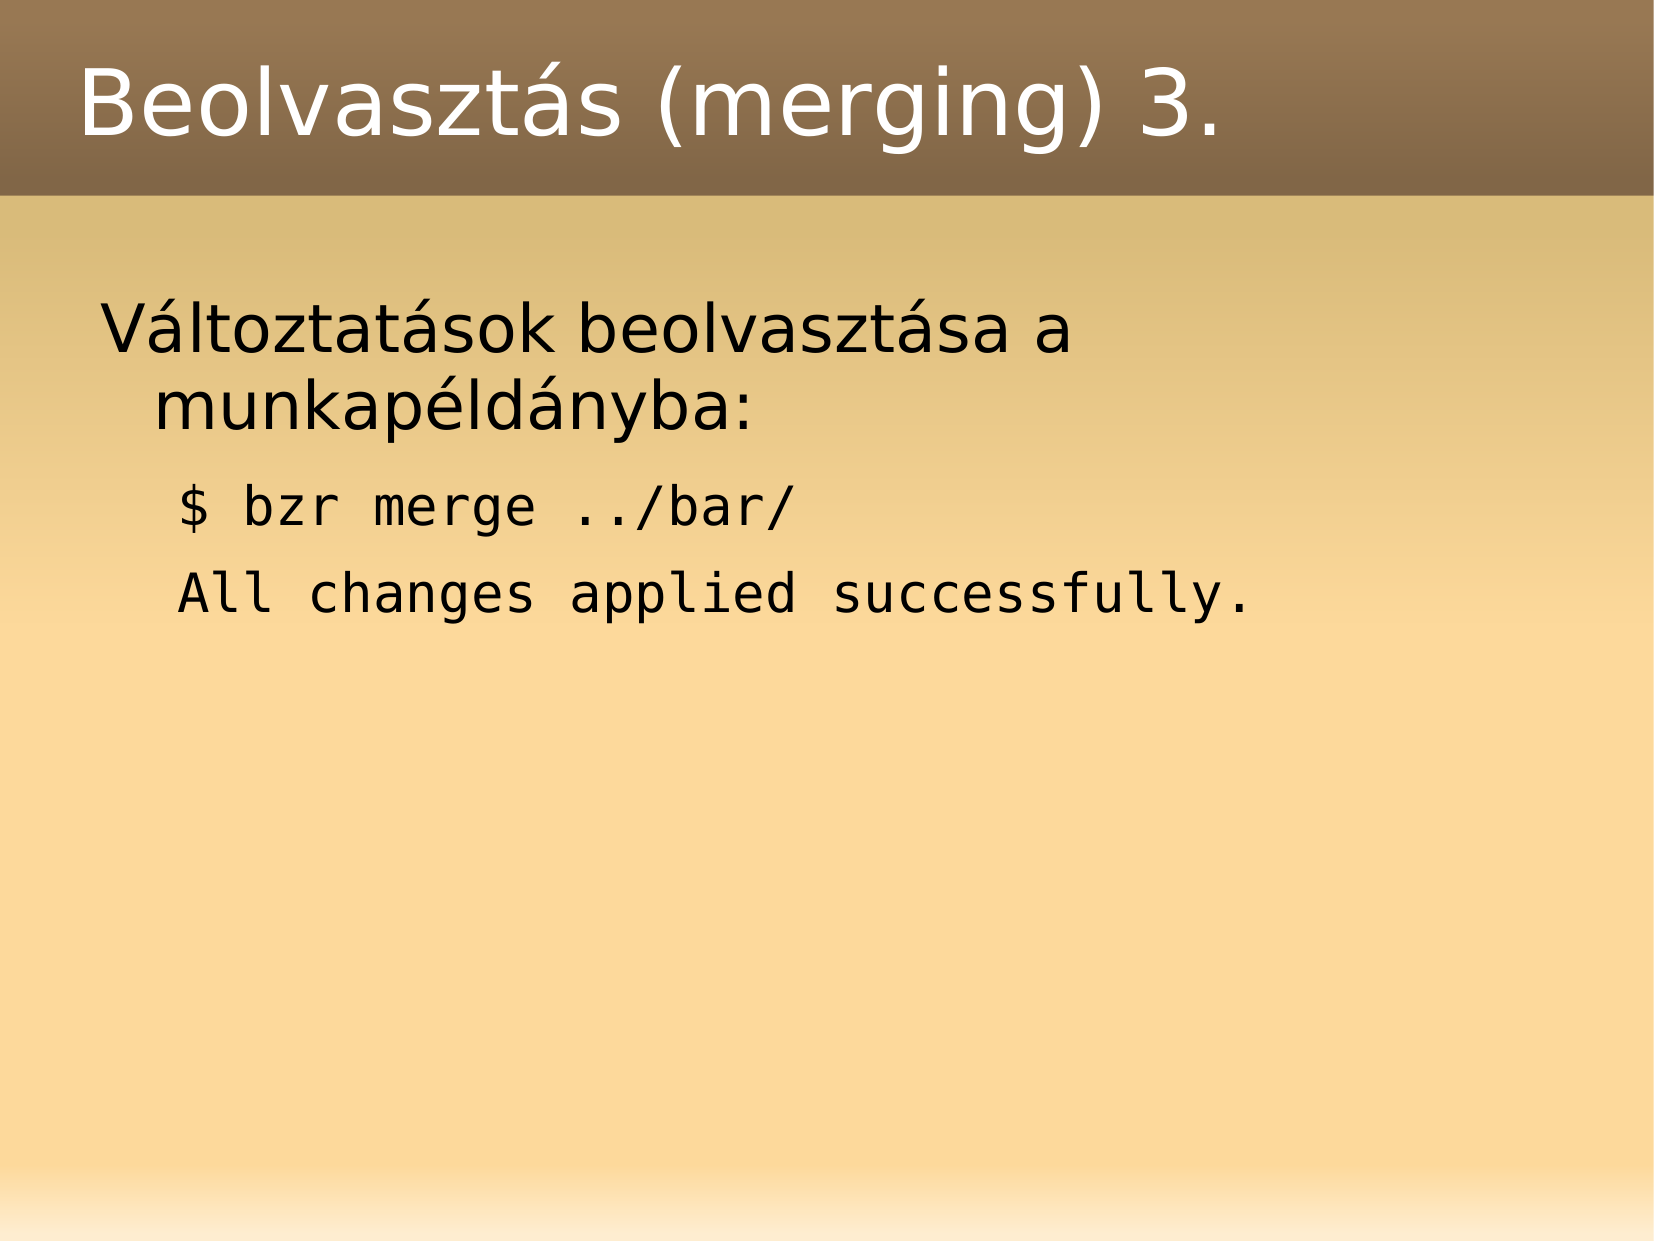

# Beolvasztás (merging) 3.
Változtatások beolvasztása a munkapéldányba:
$ bzr merge ../bar/
All changes applied successfully.